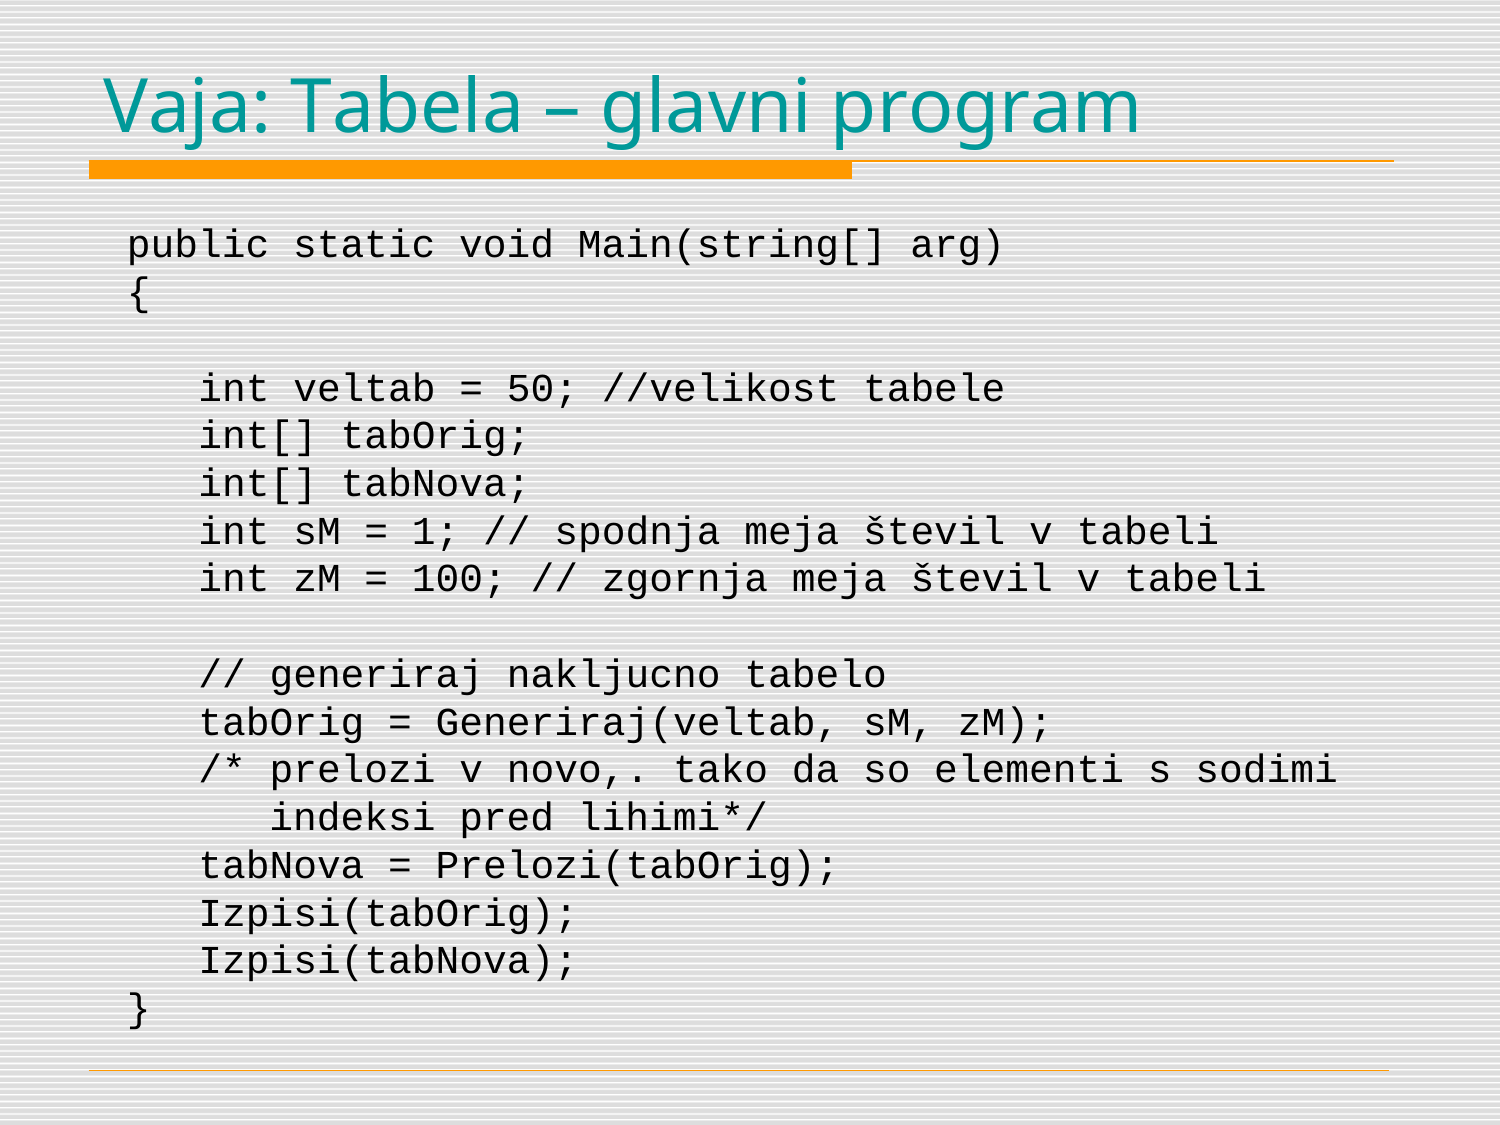

# Vaja: Tabela – glavni program
 public static void Main(string[] arg)
 {
 int veltab = 50; //velikost tabele
 int[] tabOrig;
 int[] tabNova;
 int sM = 1; // spodnja meja števil v tabeli
 int zM = 100; // zgornja meja števil v tabeli
 // generiraj nakljucno tabelo
 tabOrig = Generiraj(veltab, sM, zM);
 /* prelozi v novo,. tako da so elementi s sodimi
 indeksi pred lihimi*/
 tabNova = Prelozi(tabOrig);
 Izpisi(tabOrig);
 Izpisi(tabNova);
 }